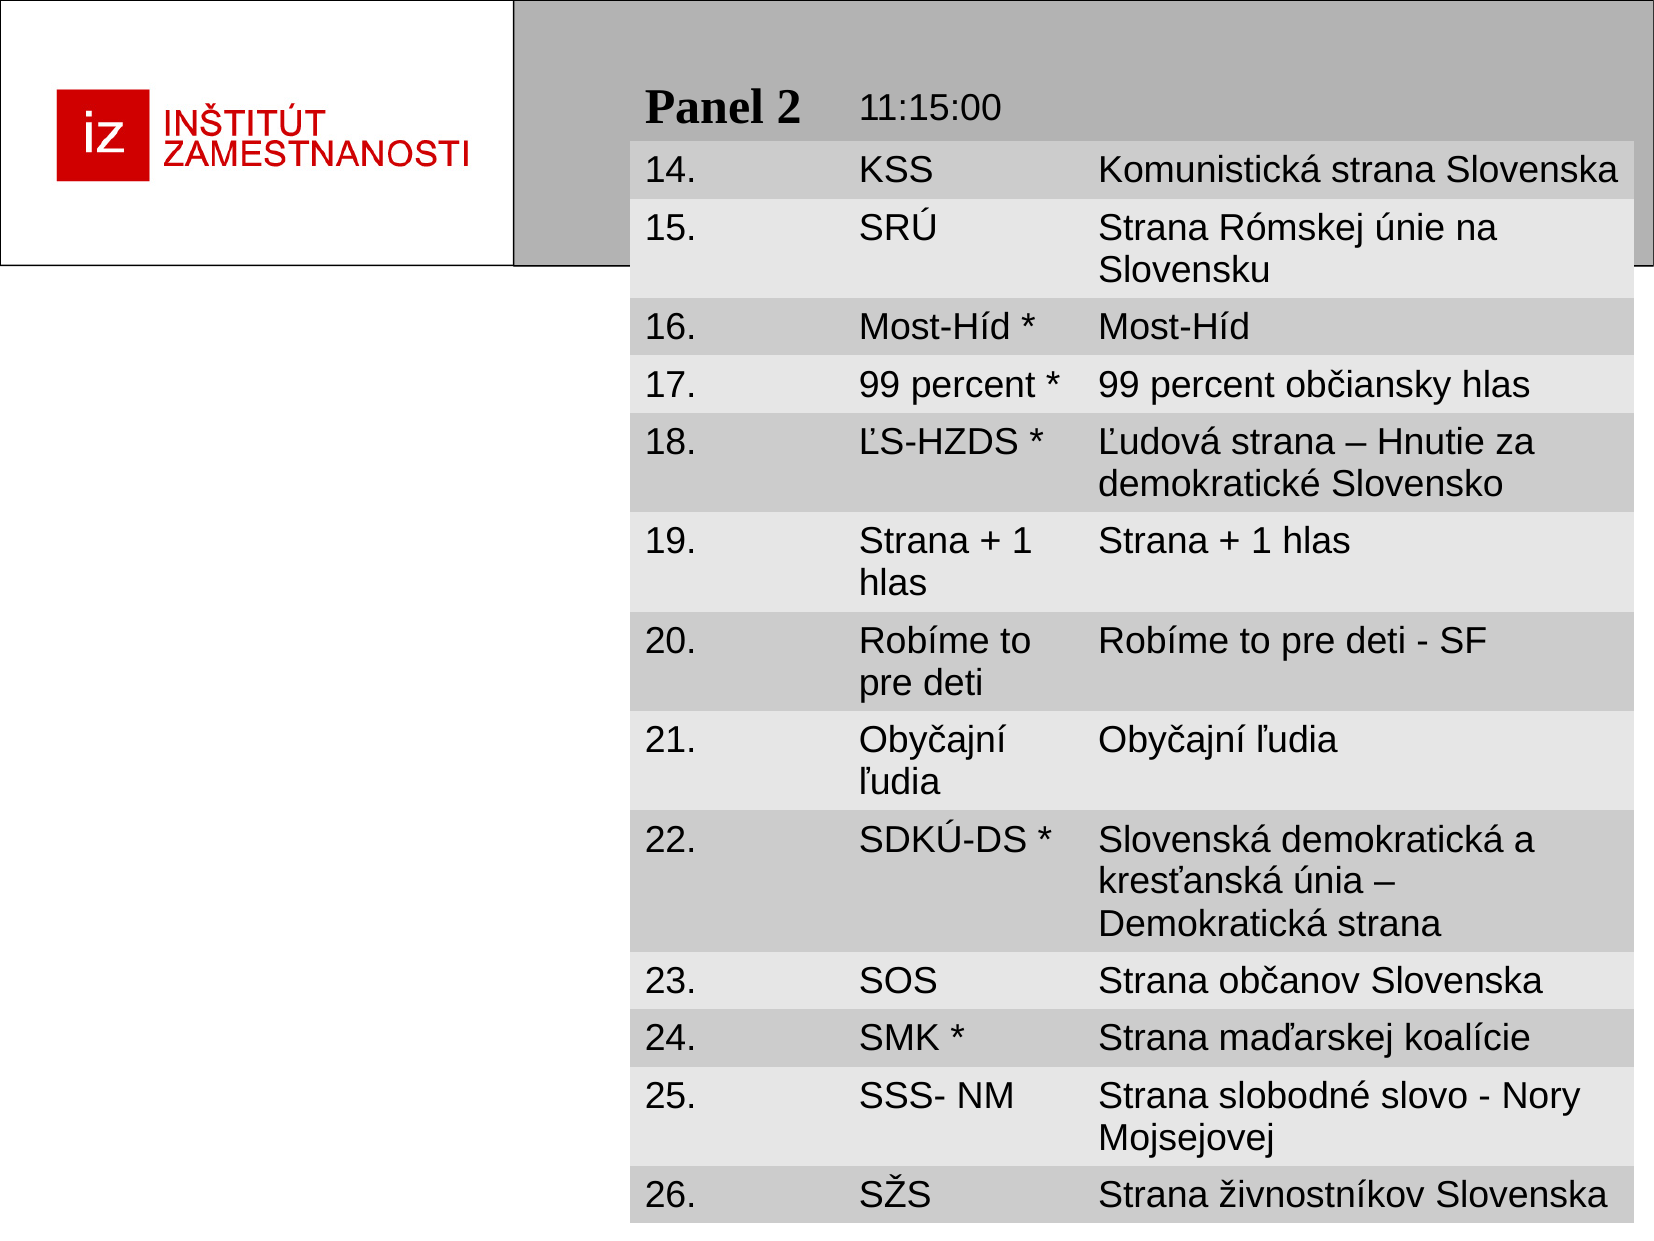

# Panel 2
| Panel 2 | 11:15:00 | |
| --- | --- | --- |
| 14. | KSS | Komunistická strana Slovenska |
| 15. | SRÚ | Strana Rómskej únie na  Slovensku |
| 16. | Most-Híd \* | Most-Híd |
| 17. | 99 percent \* | 99 percent občiansky hlas |
| 18. | ĽS-HZDS \* | Ľudová strana – Hnutie za demokratické Slovensko |
| 19. | Strana + 1 hlas | Strana + 1 hlas |
| 20. | Robíme to pre deti | Robíme to pre deti - SF |
| 21. | Obyčajní ľudia | Obyčajní ľudia |
| 22. | SDKÚ-DS \* | Slovenská demokratická a  kresťanská únia –Demokratická strana |
| 23. | SOS | Strana občanov Slovenska |
| 24. | SMK \* | Strana maďarskej koalície |
| 25. | SSS- NM | Strana slobodné slovo - Nory Mojsejovej |
| 26. | SŽS | Strana živnostníkov Slovenska |